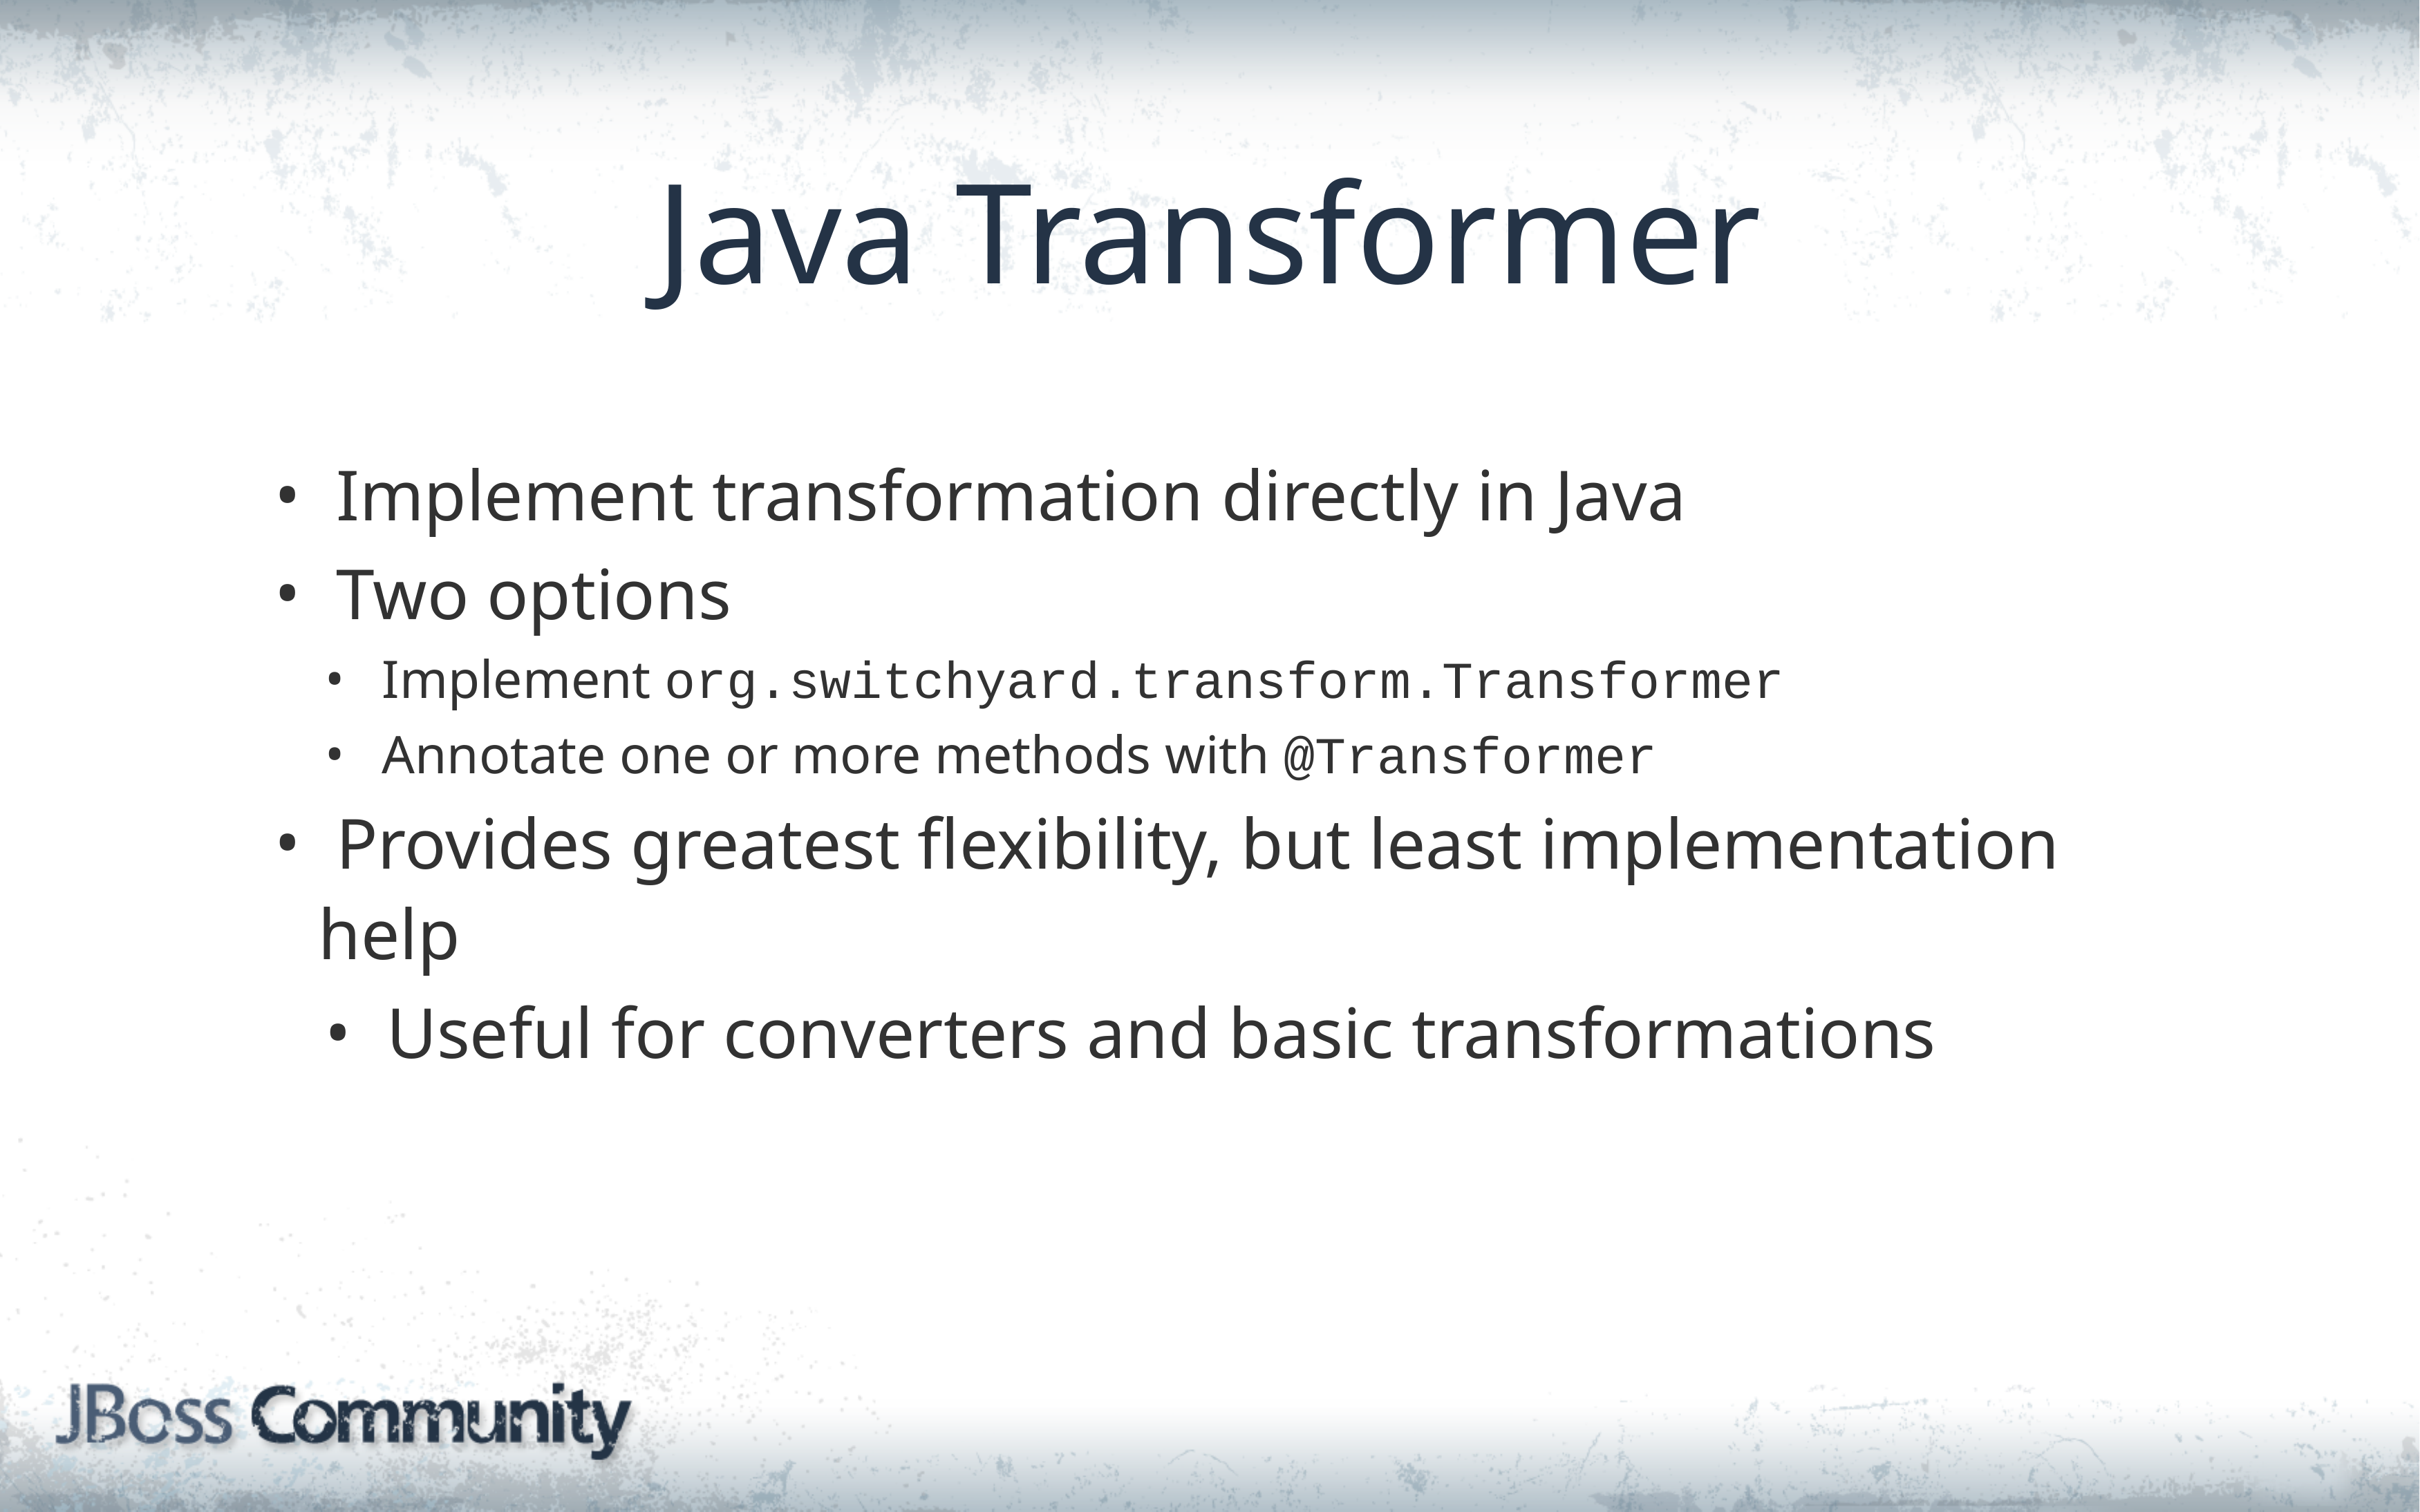

# Java Transformer
 Implement transformation directly in Java
 Two options
 Implement org.switchyard.transform.Transformer
 Annotate one or more methods with @Transformer
 Provides greatest flexibility, but least implementation help
 Useful for converters and basic transformations